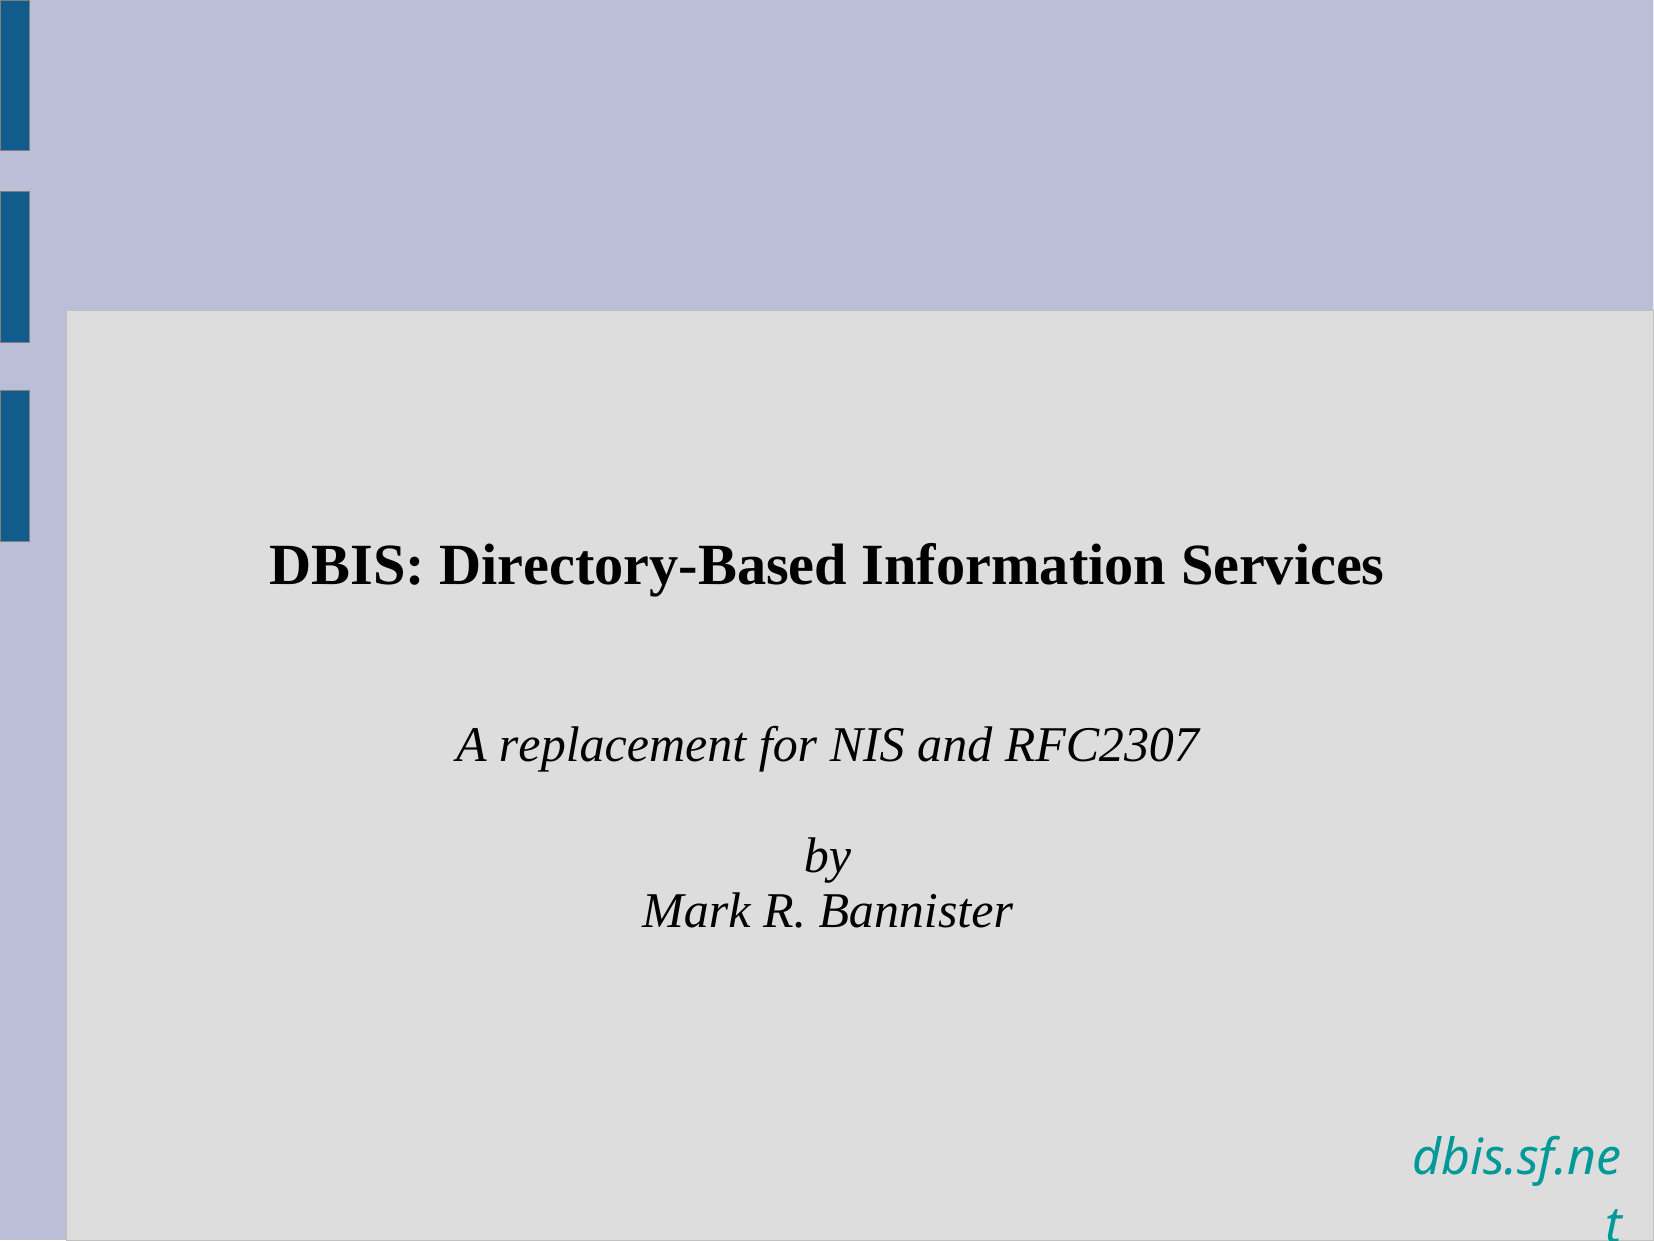

# DBIS: Directory-Based Information Services
A replacement for NIS and RFC2307
by
Mark R. Bannister
dbis.sf.net